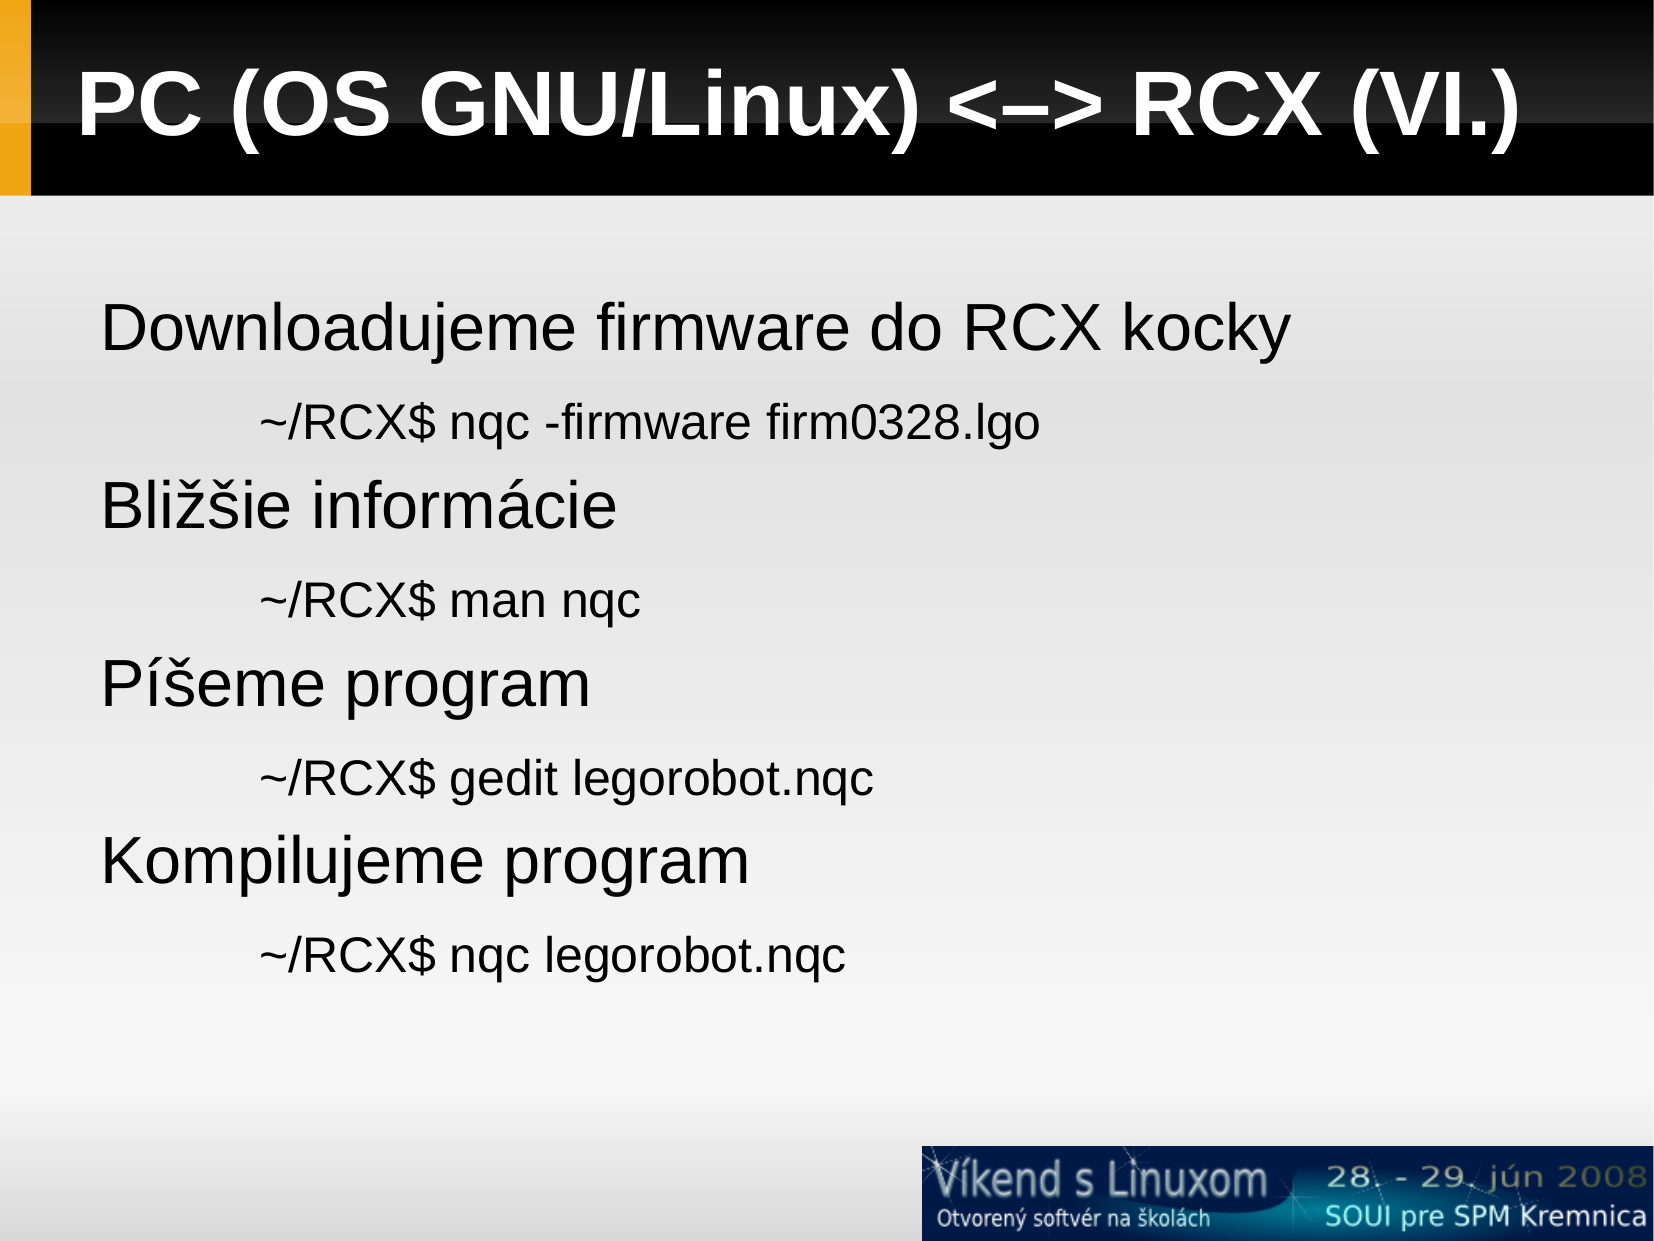

# PC (OS GNU/Linux) <–> RCX (VI.)
Downloadujeme firmware do RCX kocky
~/RCX$ nqc -firmware firm0328.lgo
Bližšie informácie
~/RCX$ man nqc
Píšeme program
~/RCX$ gedit legorobot.nqc
Kompilujeme program
~/RCX$ nqc legorobot.nqc